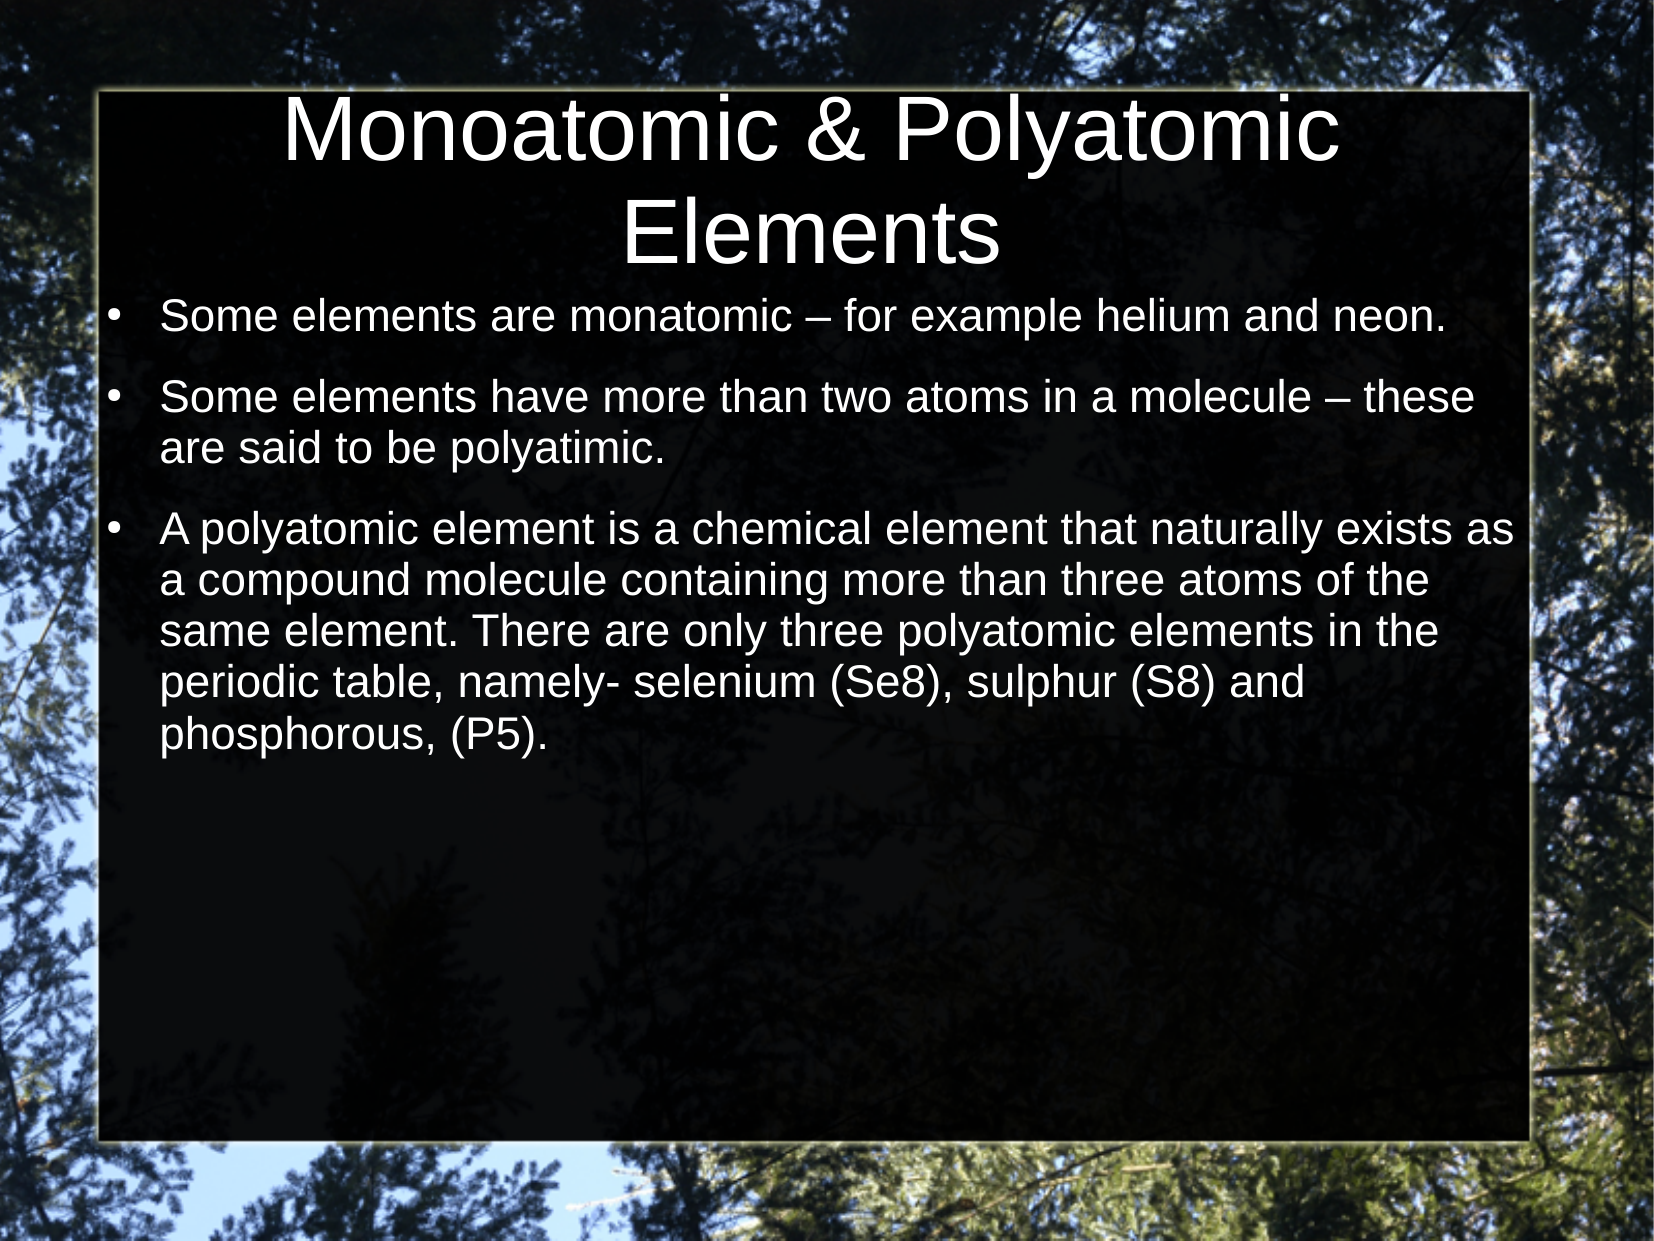

# Monoatomic & Polyatomic Elements
Some elements are monatomic – for example helium and neon.
Some elements have more than two atoms in a molecule – these are said to be polyatimic.
A polyatomic element is a chemical element that naturally exists as a compound molecule containing more than three atoms of the same element. There are only three polyatomic elements in the periodic table, namely- selenium (Se8), sulphur (S8) and phosphorous, (P5).